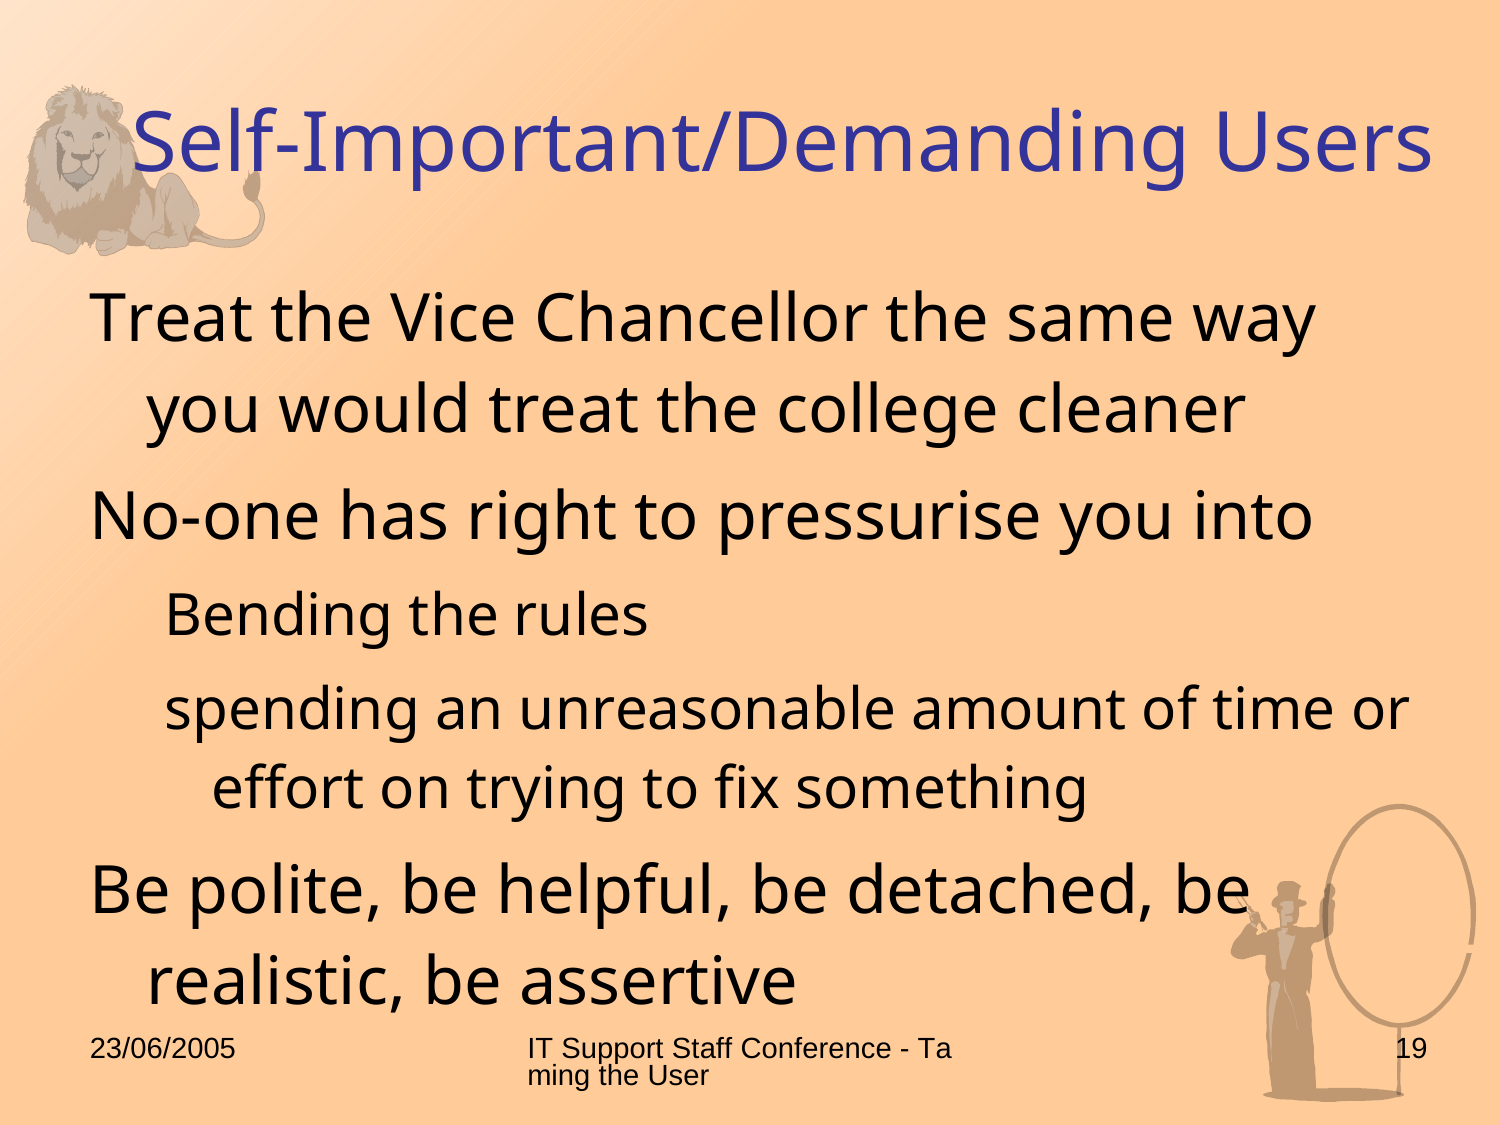

# Self-Important/Demanding Users
Treat the Vice Chancellor the same way you would treat the college cleaner
No-one has right to pressurise you into
Bending the rules
spending an unreasonable amount of time or effort on trying to fix something
Be polite, be helpful, be detached, be realistic, be assertive
23/06/2005
IT Support Staff Conference - Taming the User
19